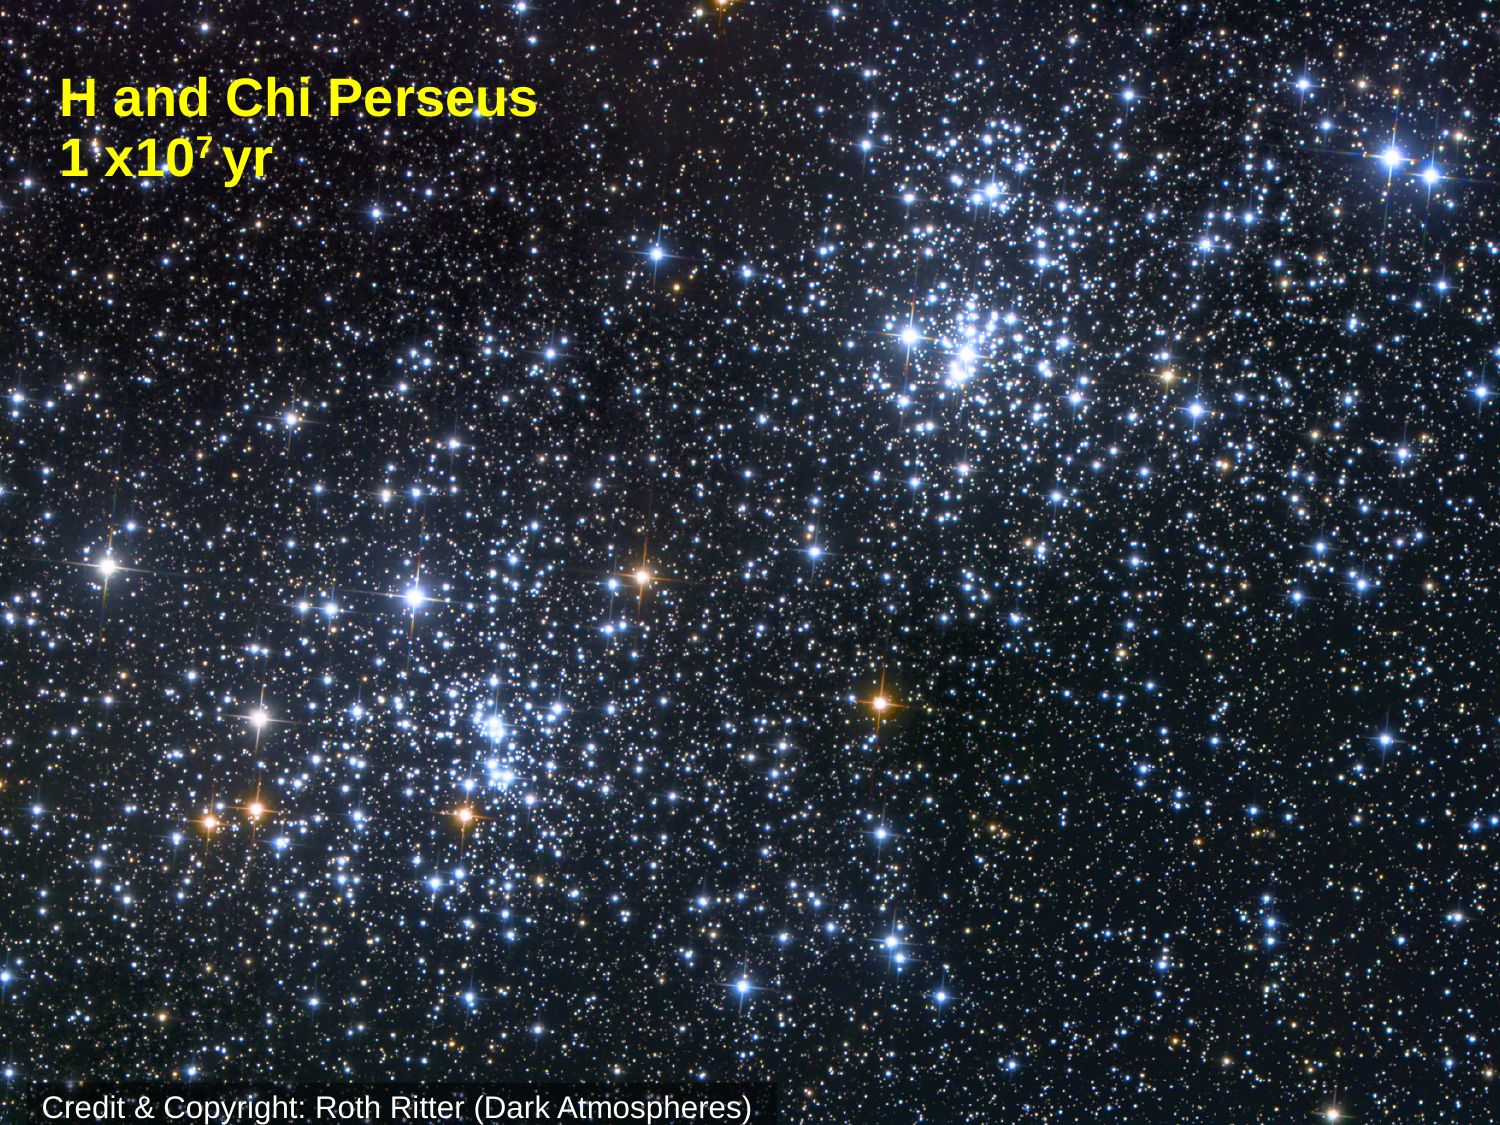

H and Chi Perseus
1 x107 yr
Credit & Copyright: Roth Ritter (Dark Atmospheres)